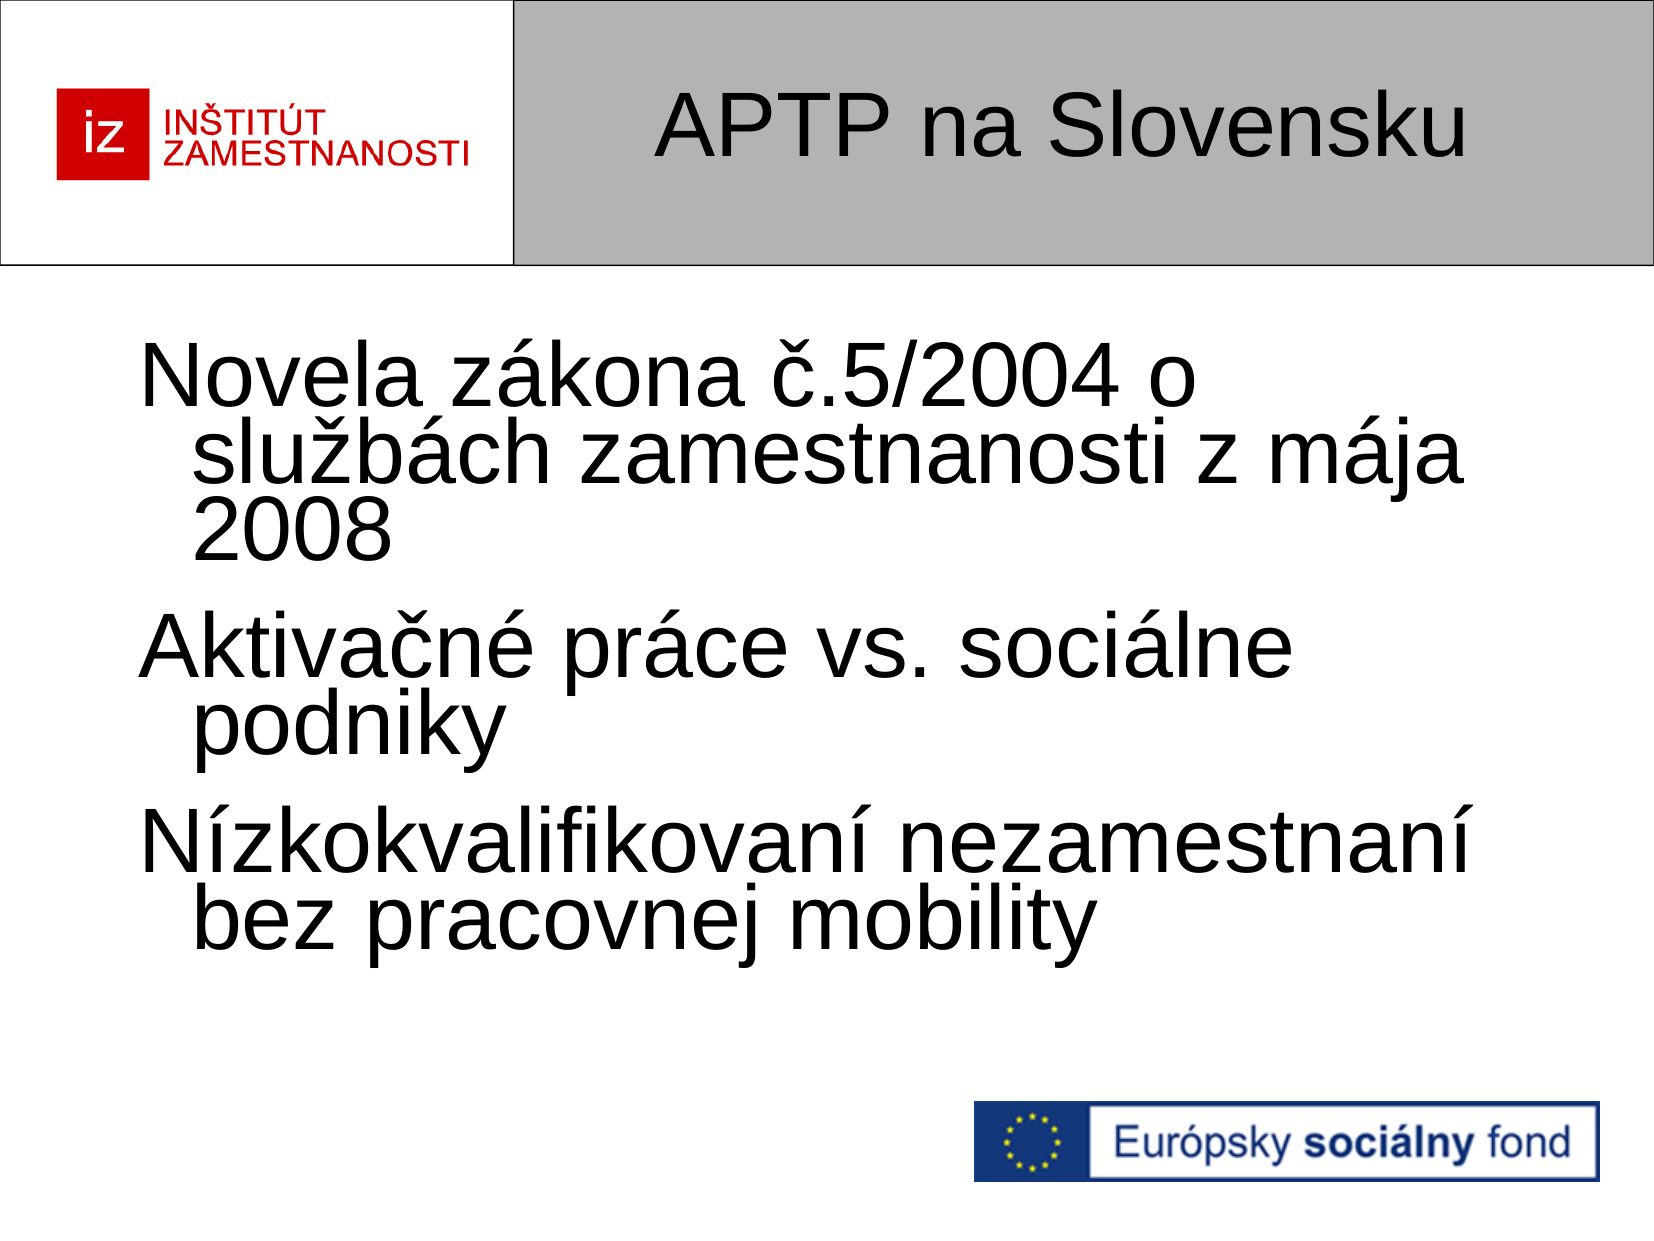

# APTP na Slovensku
Novela zákona č.5/2004 o službách zamestnanosti z mája 2008
Aktivačné práce vs. sociálne podniky
Nízkokvalifikovaní nezamestnaní bez pracovnej mobility